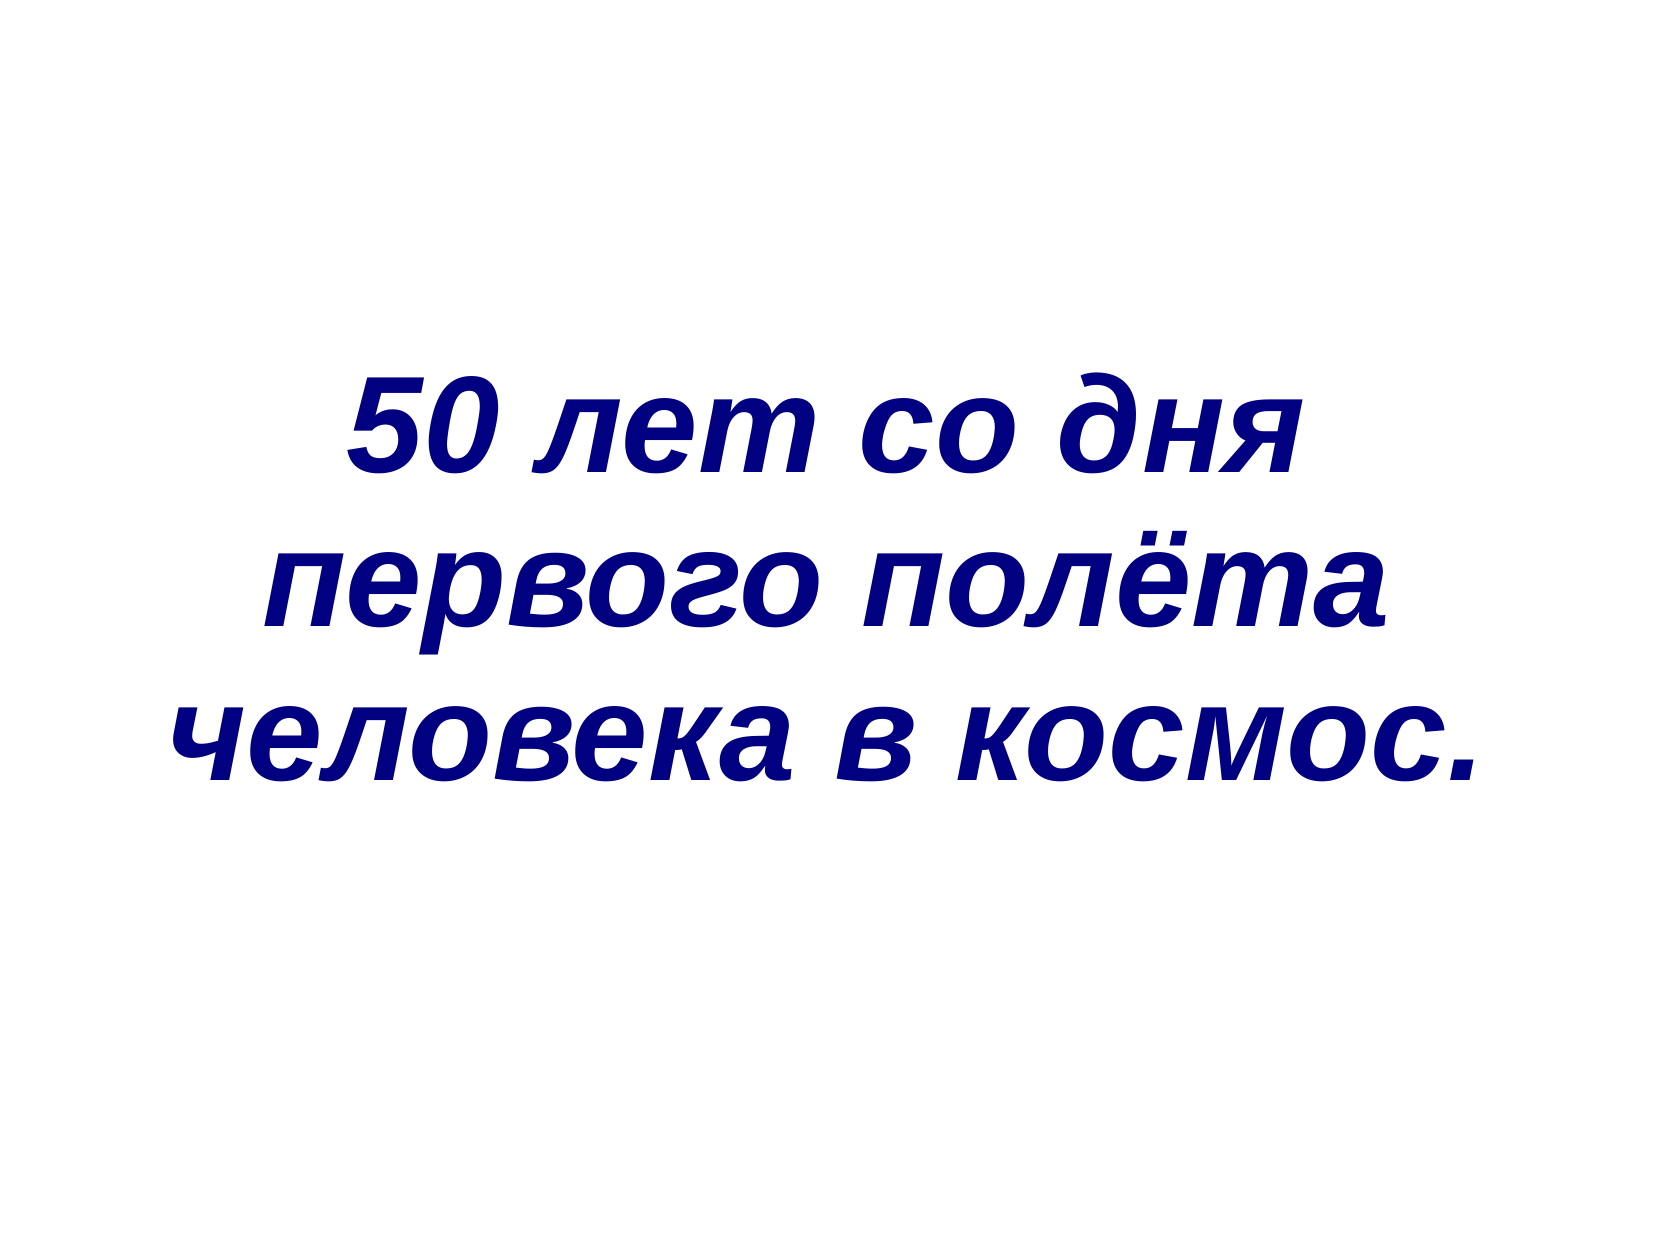

# 50 лет со дня первого полёта человека в космос.